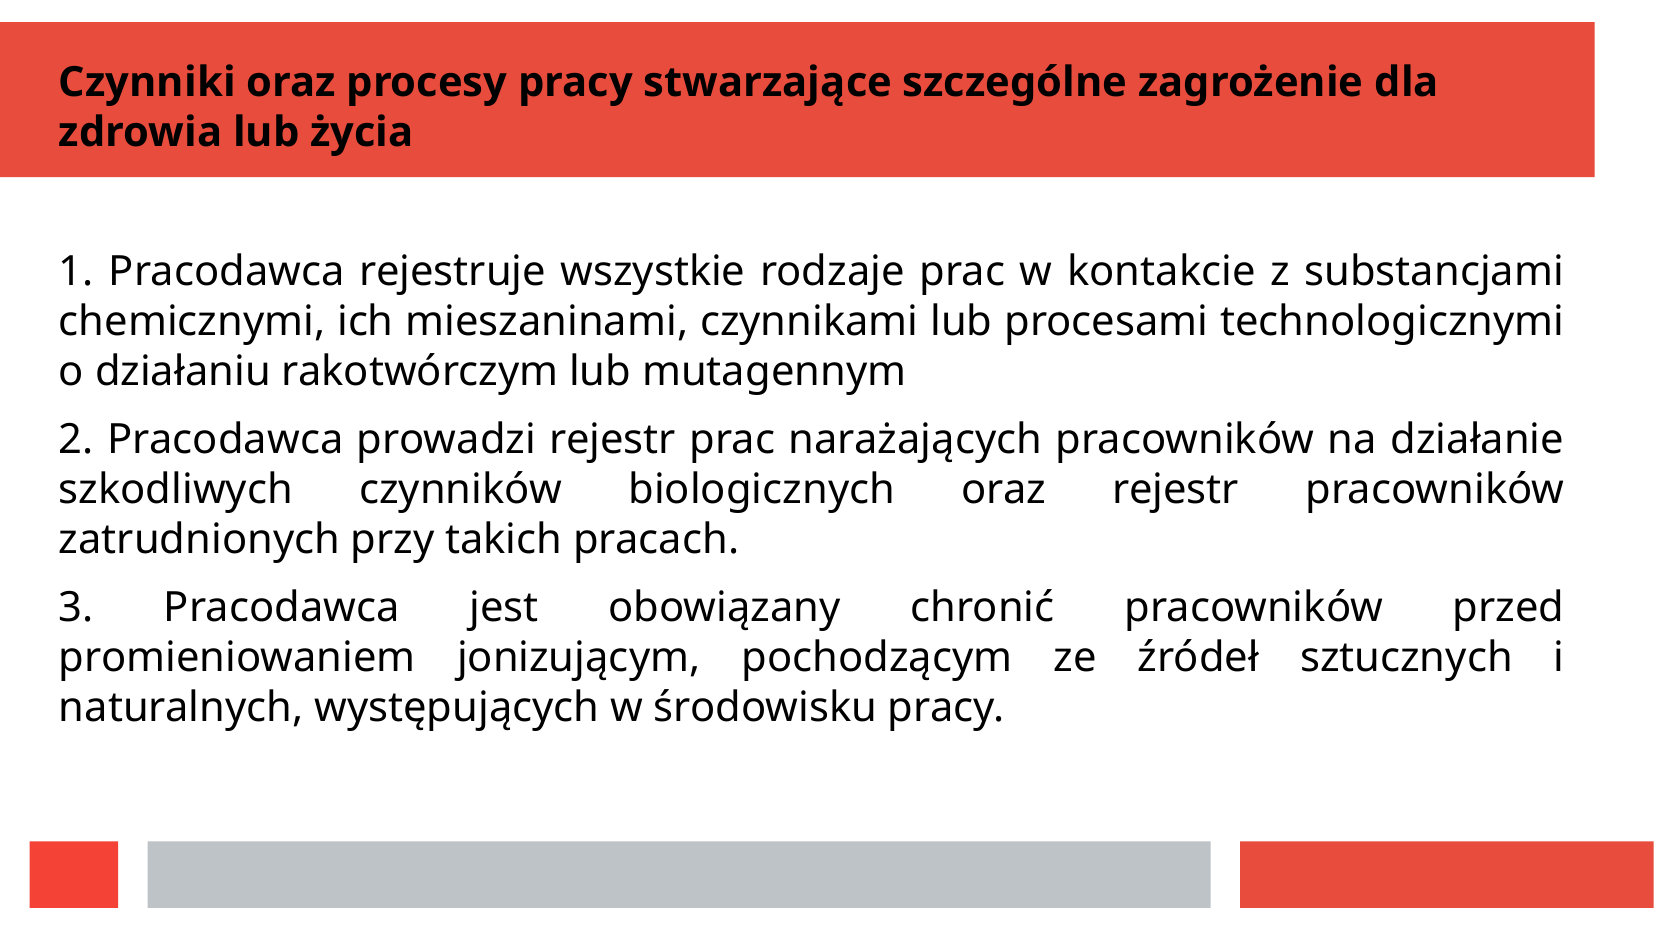

# Czynniki oraz procesy pracy stwarzające szczególne zagrożenie dla zdrowia lub życia
1. Pracodawca rejestruje wszystkie rodzaje prac w kontakcie z substancjami chemicznymi, ich mieszaninami, czynnikami lub procesami technologicznymi o działaniu rakotwórczym lub mutagennym
2. Pracodawca prowadzi rejestr prac narażających pracowników na działanie szkodliwych czynników biologicznych oraz rejestr pracowników zatrudnionych przy takich pracach.
3. Pracodawca jest obowiązany chronić pracowników przed promieniowaniem jonizującym, pochodzącym ze źródeł sztucznych i naturalnych, występujących w środowisku pracy.